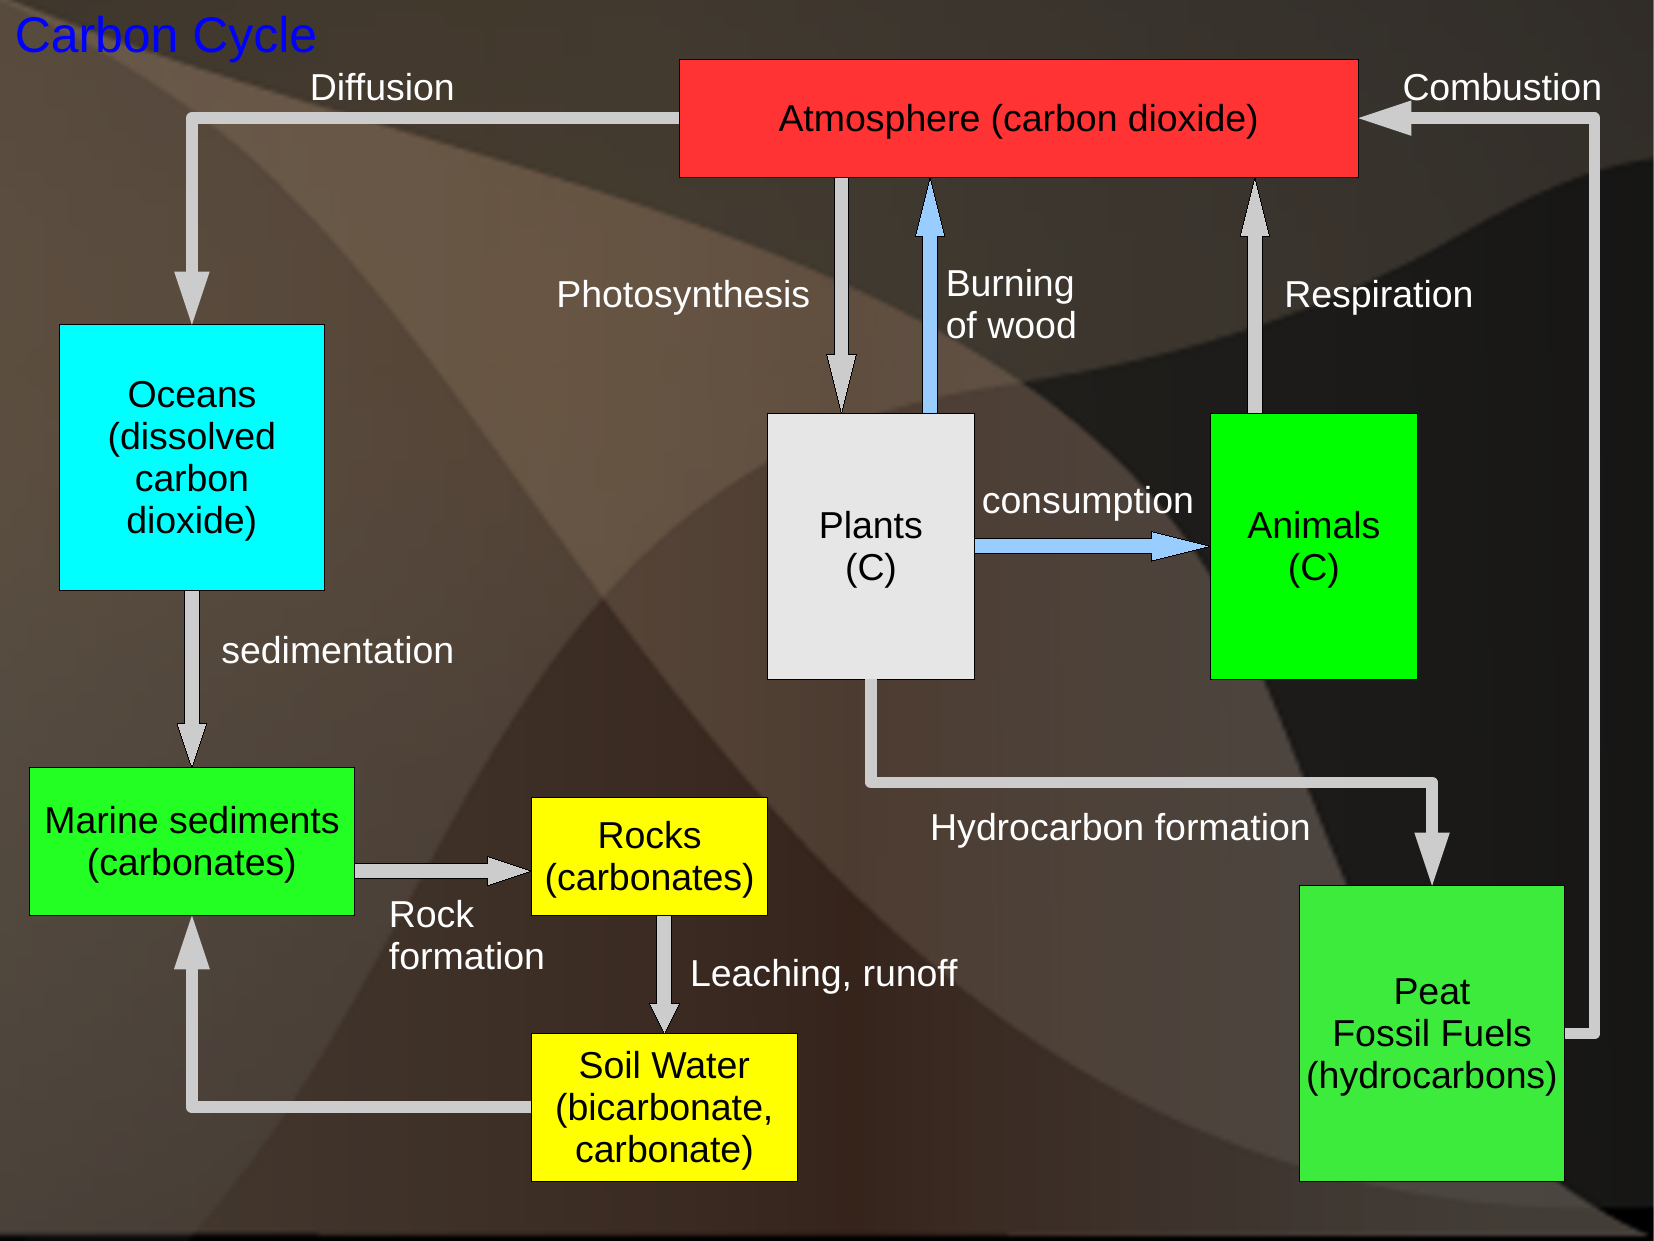

Carbon Cycle
Diffusion
Atmosphere (carbon dioxide)
Combustion
Burning
of wood
Photosynthesis
Respiration
Oceans
(dissolved
carbon
dioxide)
Plants
(C)
Animals
(C)
consumption
sedimentation
Marine sediments
(carbonates)
Rocks
(carbonates)
Hydrocarbon formation
Rock
formation
Peat
Fossil Fuels
(hydrocarbons)
Leaching, runoff
Soil Water
(bicarbonate,
carbonate)